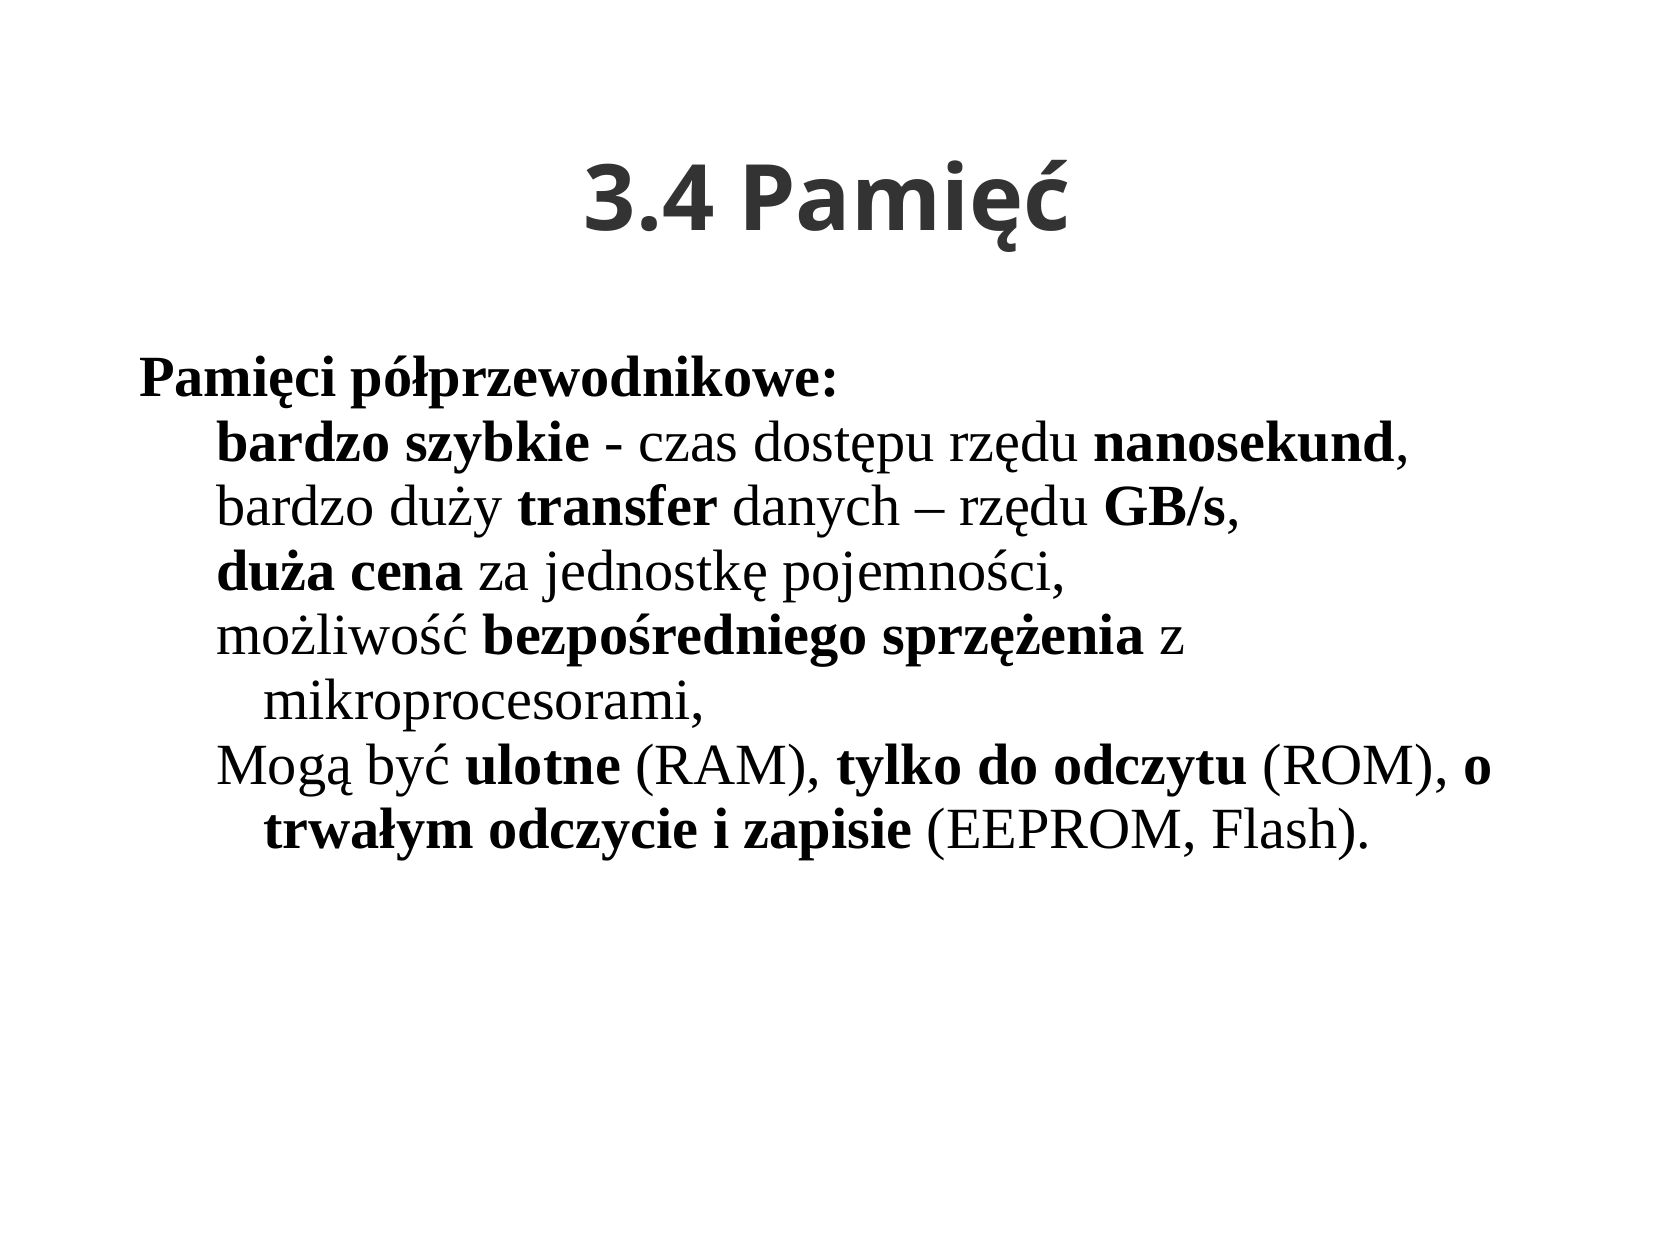

# 3.4 Pamięć
Pamięci półprzewodnikowe:
bardzo szybkie - czas dostępu rzędu nanosekund,
bardzo duży transfer danych – rzędu GB/s,
duża cena za jednostkę pojemności,
możliwość bezpośredniego sprzężenia z mikroprocesorami,
Mogą być ulotne (RAM), tylko do odczytu (ROM), o trwałym odczycie i zapisie (EEPROM, Flash).